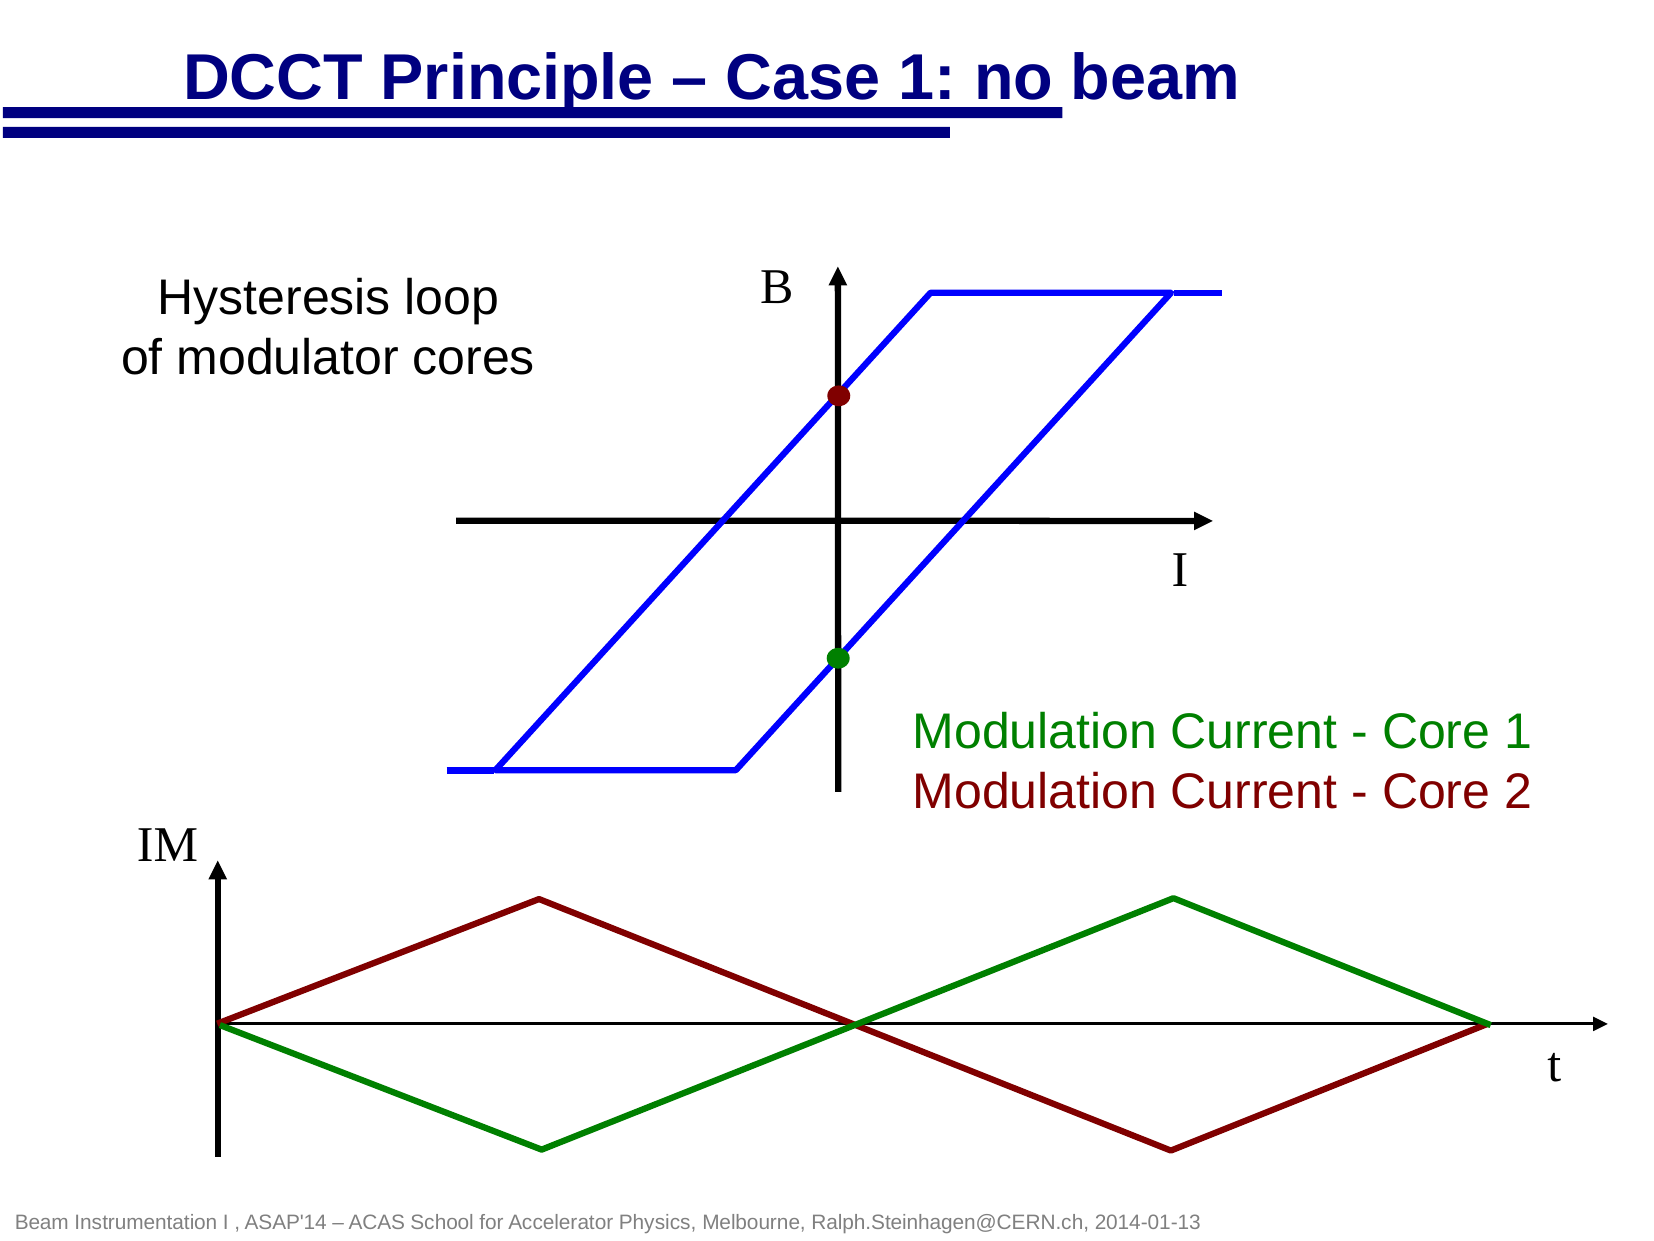

# DCCT Principle – Case 1: no beam
B
Hysteresis loop
of modulator cores
I
Modulation Current - Core 1
Modulation Current - Core 2
IM
t